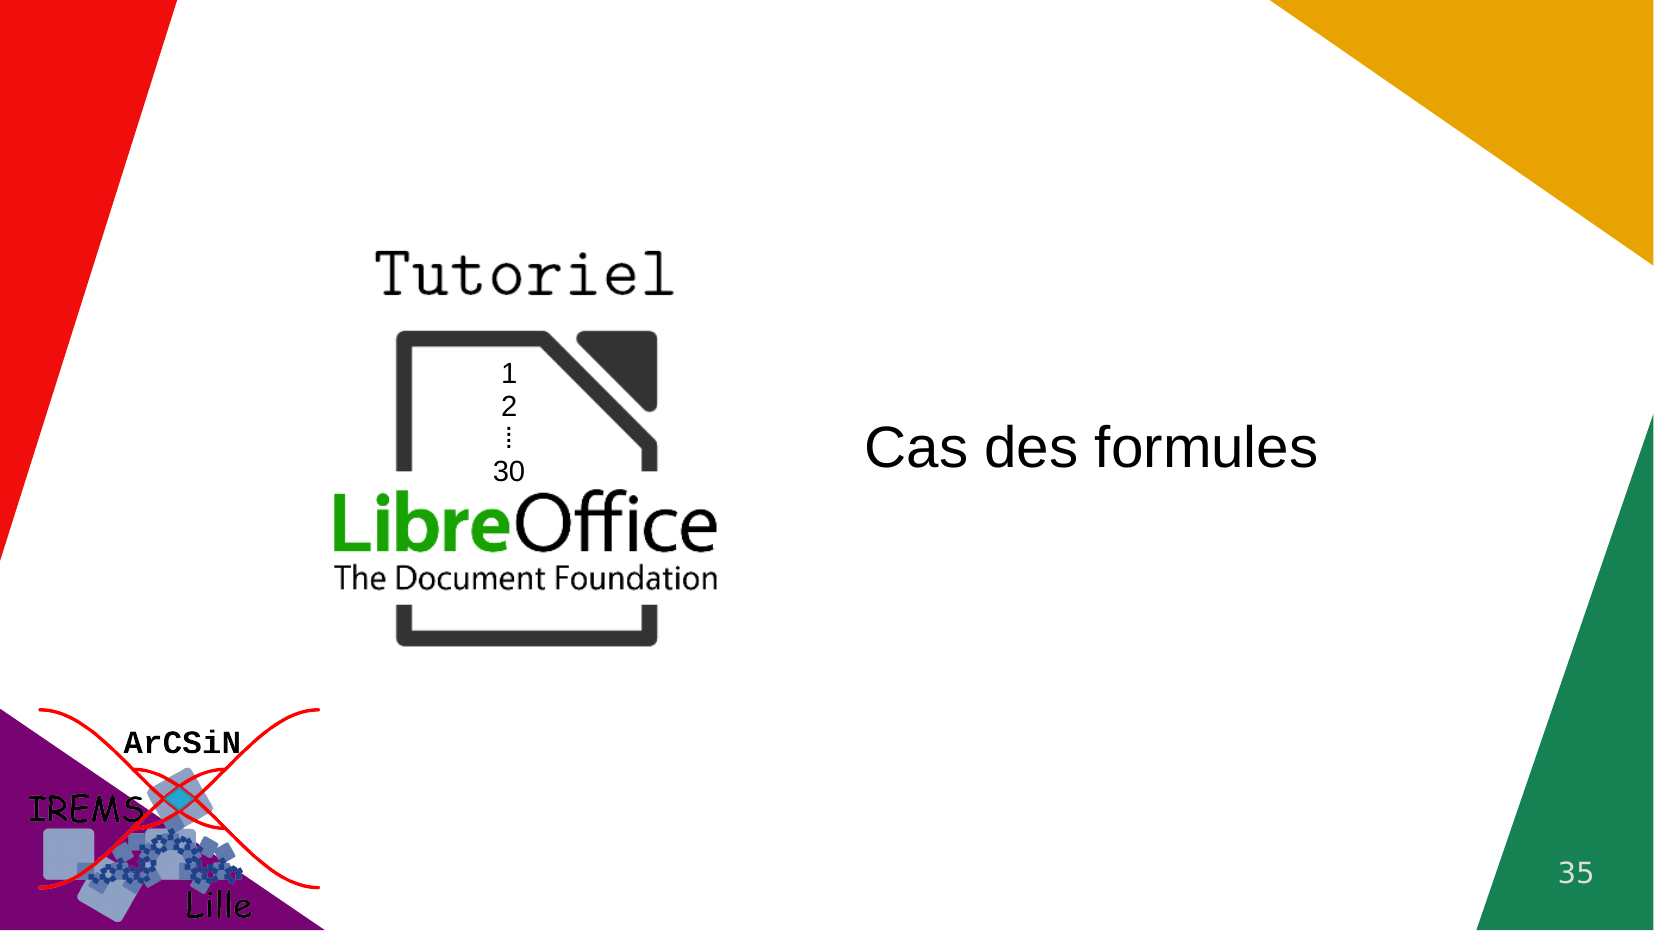

1
2
⁞
30
Cas des formules
35